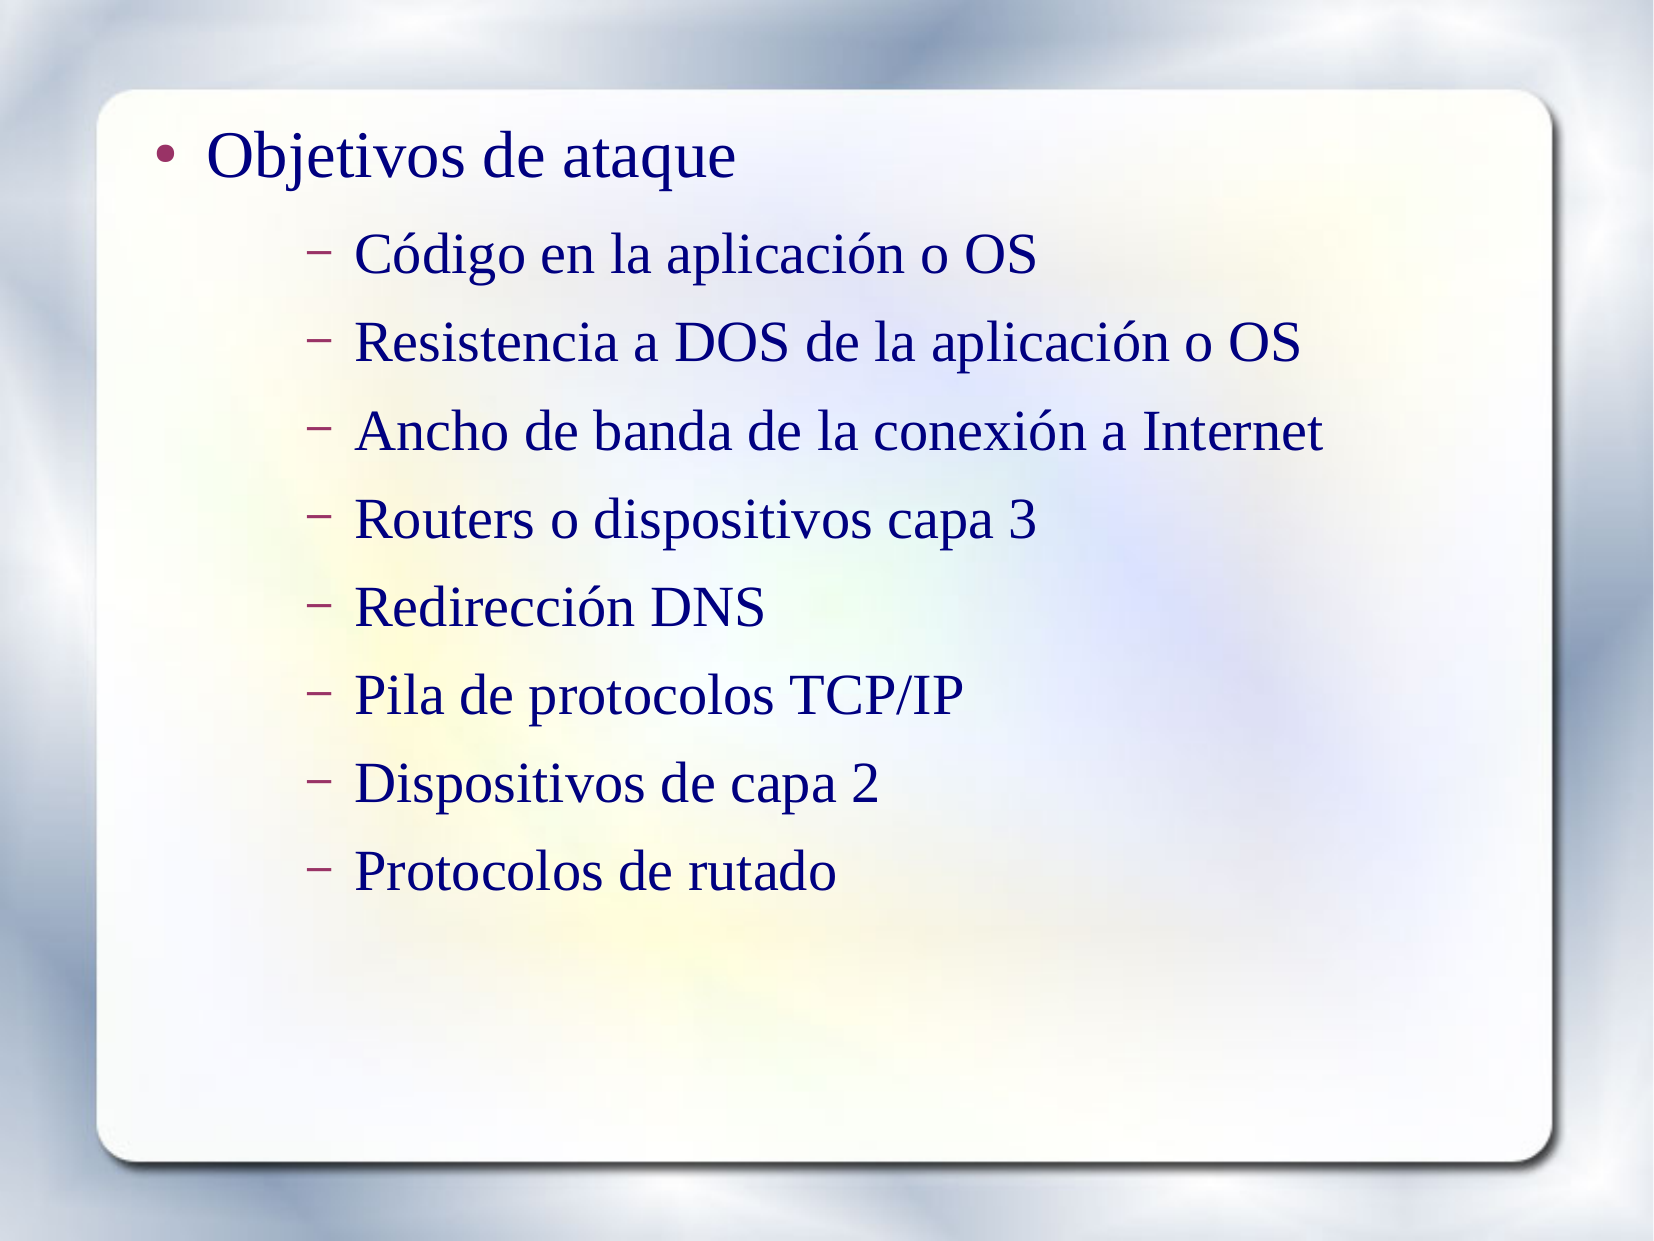

# Objetivos de ataque
Código en la aplicación o OS
Resistencia a DOS de la aplicación o OS
Ancho de banda de la conexión a Internet
Routers o dispositivos capa 3
Redirección DNS
Pila de protocolos TCP/IP
Dispositivos de capa 2
Protocolos de rutado